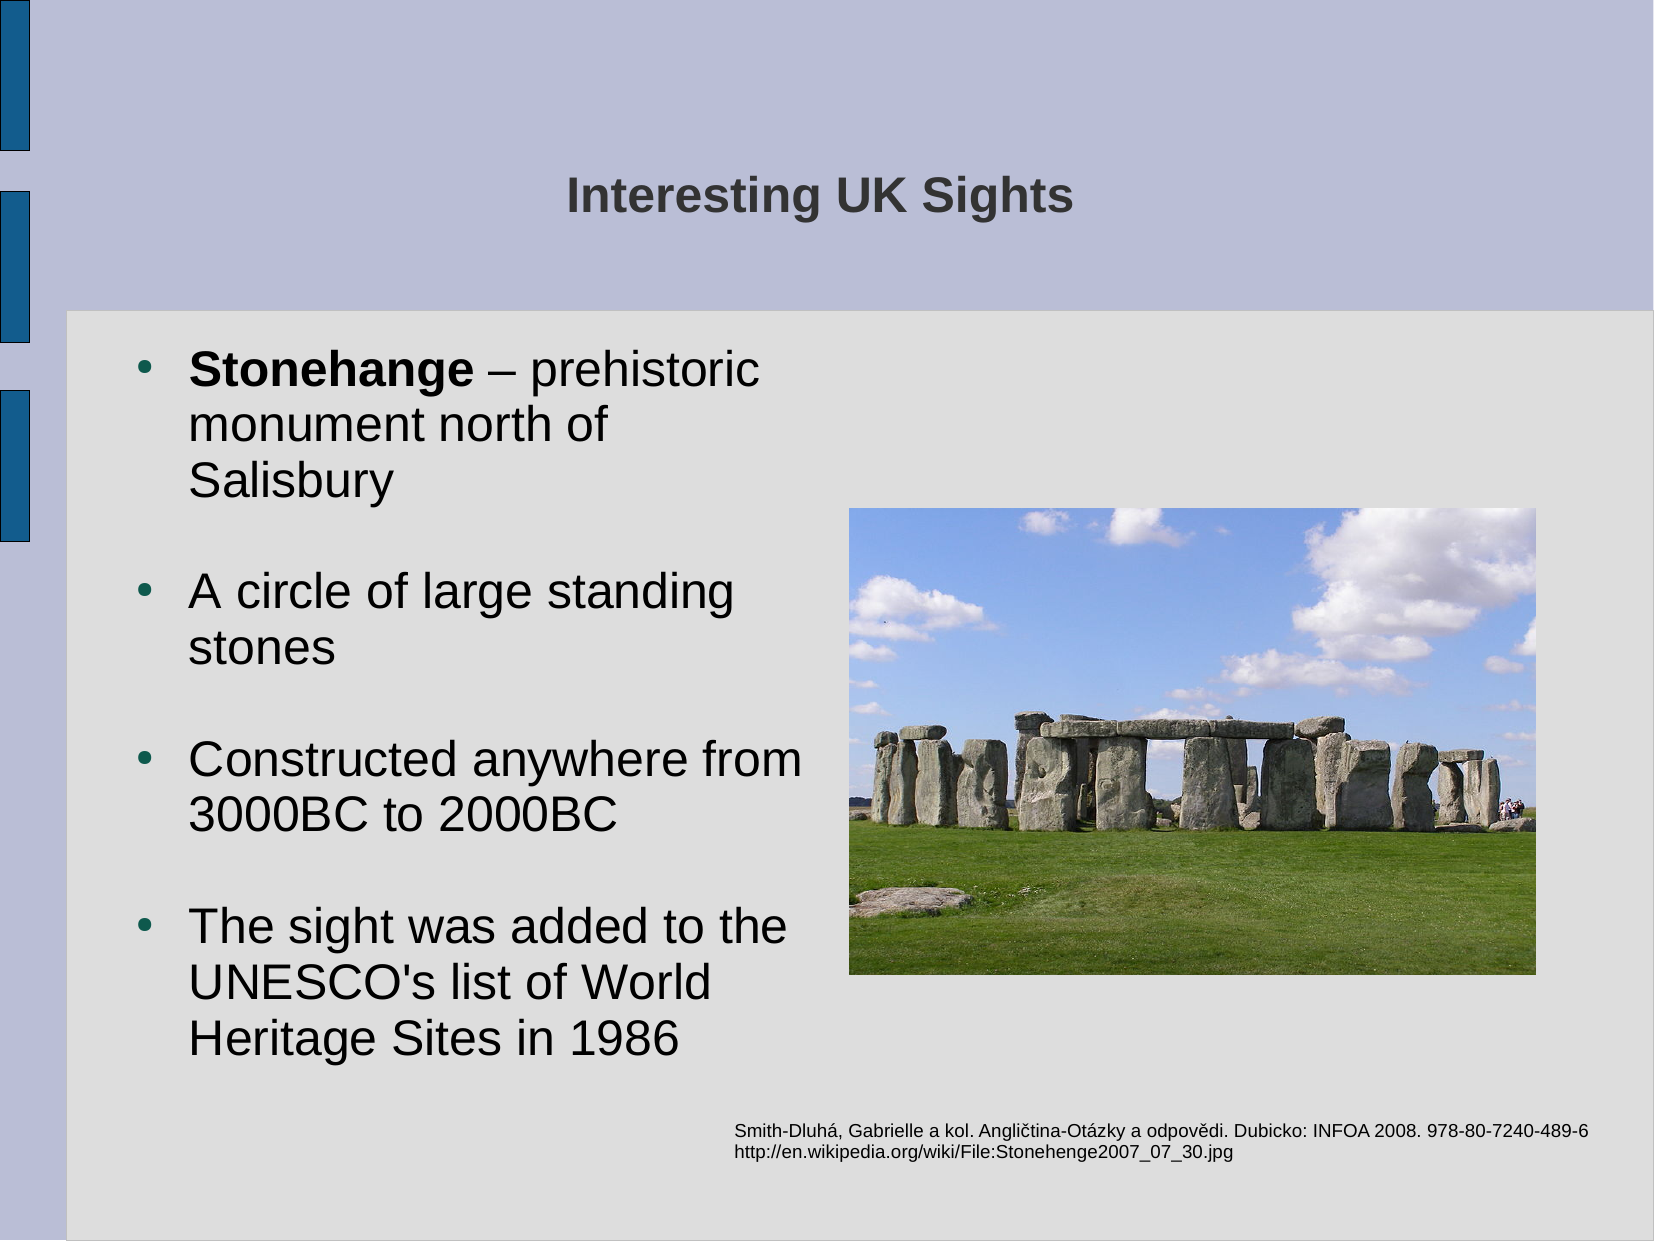

# Interesting UK Sights
Stonehange – prehistoric monument north of Salisbury
A circle of large standing stones
Constructed anywhere from 3000BC to 2000BC
The sight was added to the UNESCO's list of World Heritage Sites in 1986
Smith-Dluhá, Gabrielle a kol. Angličtina-Otázky a odpovědi. Dubicko: INFOA 2008. 978-80-7240-489-6
http://en.wikipedia.org/wiki/File:Stonehenge2007_07_30.jpg